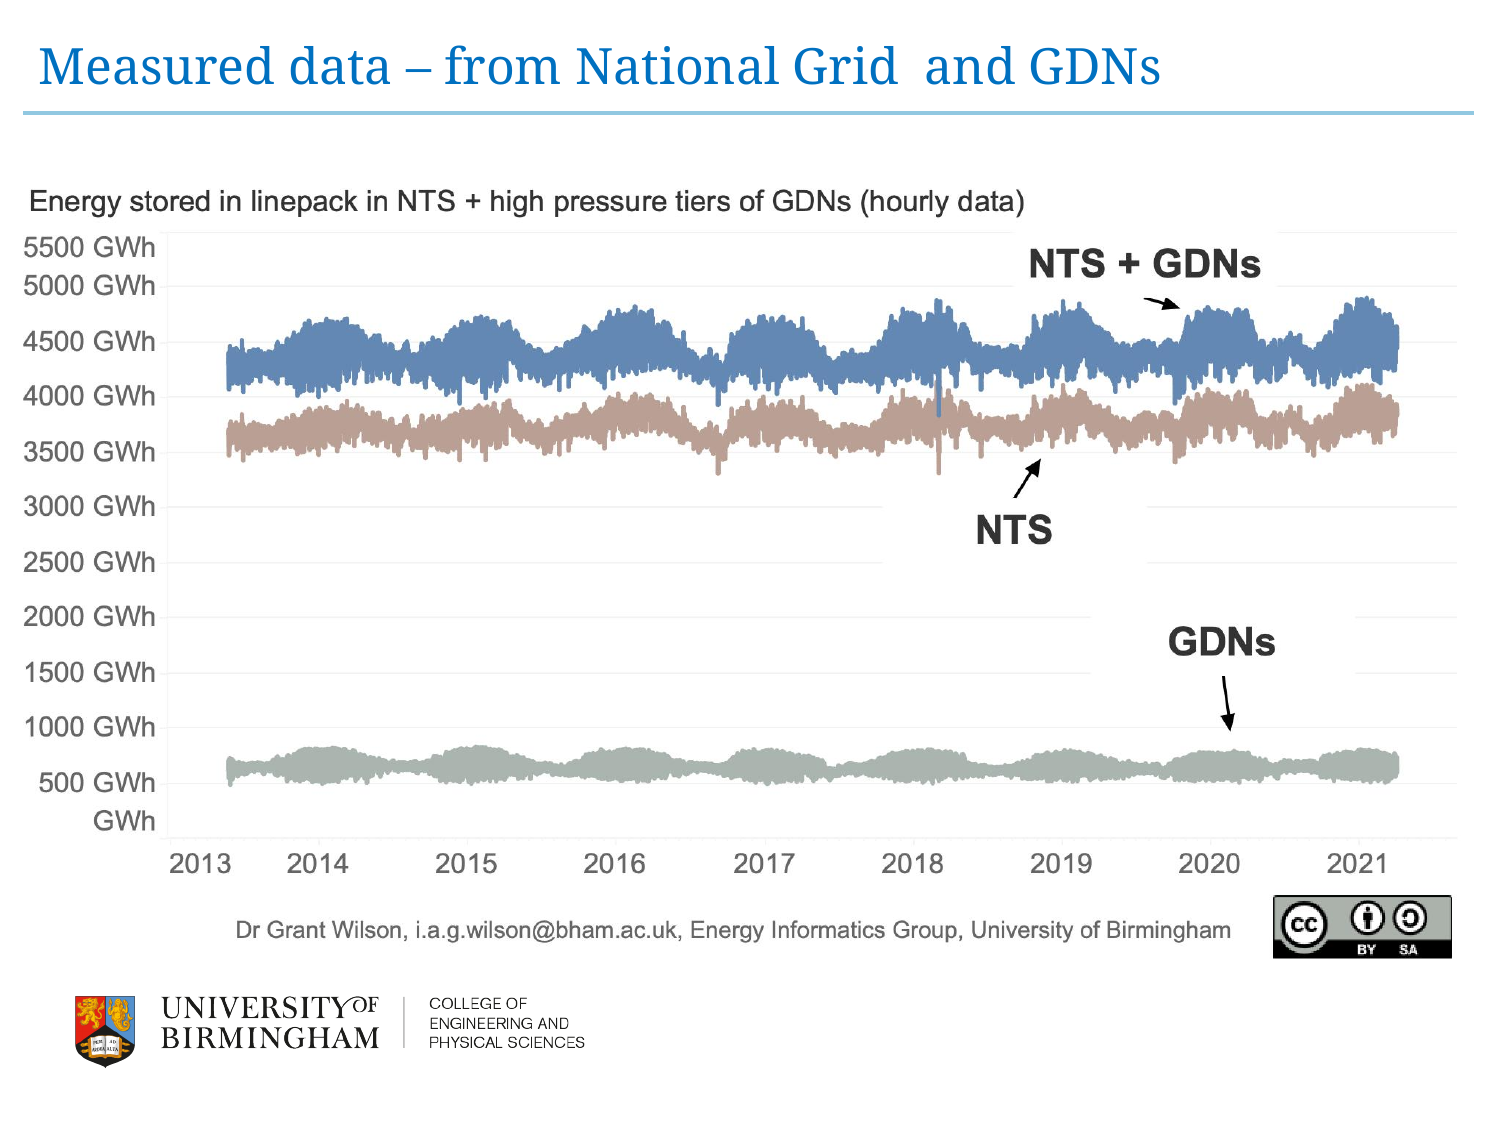

# Measured data – from National Grid and GDNs